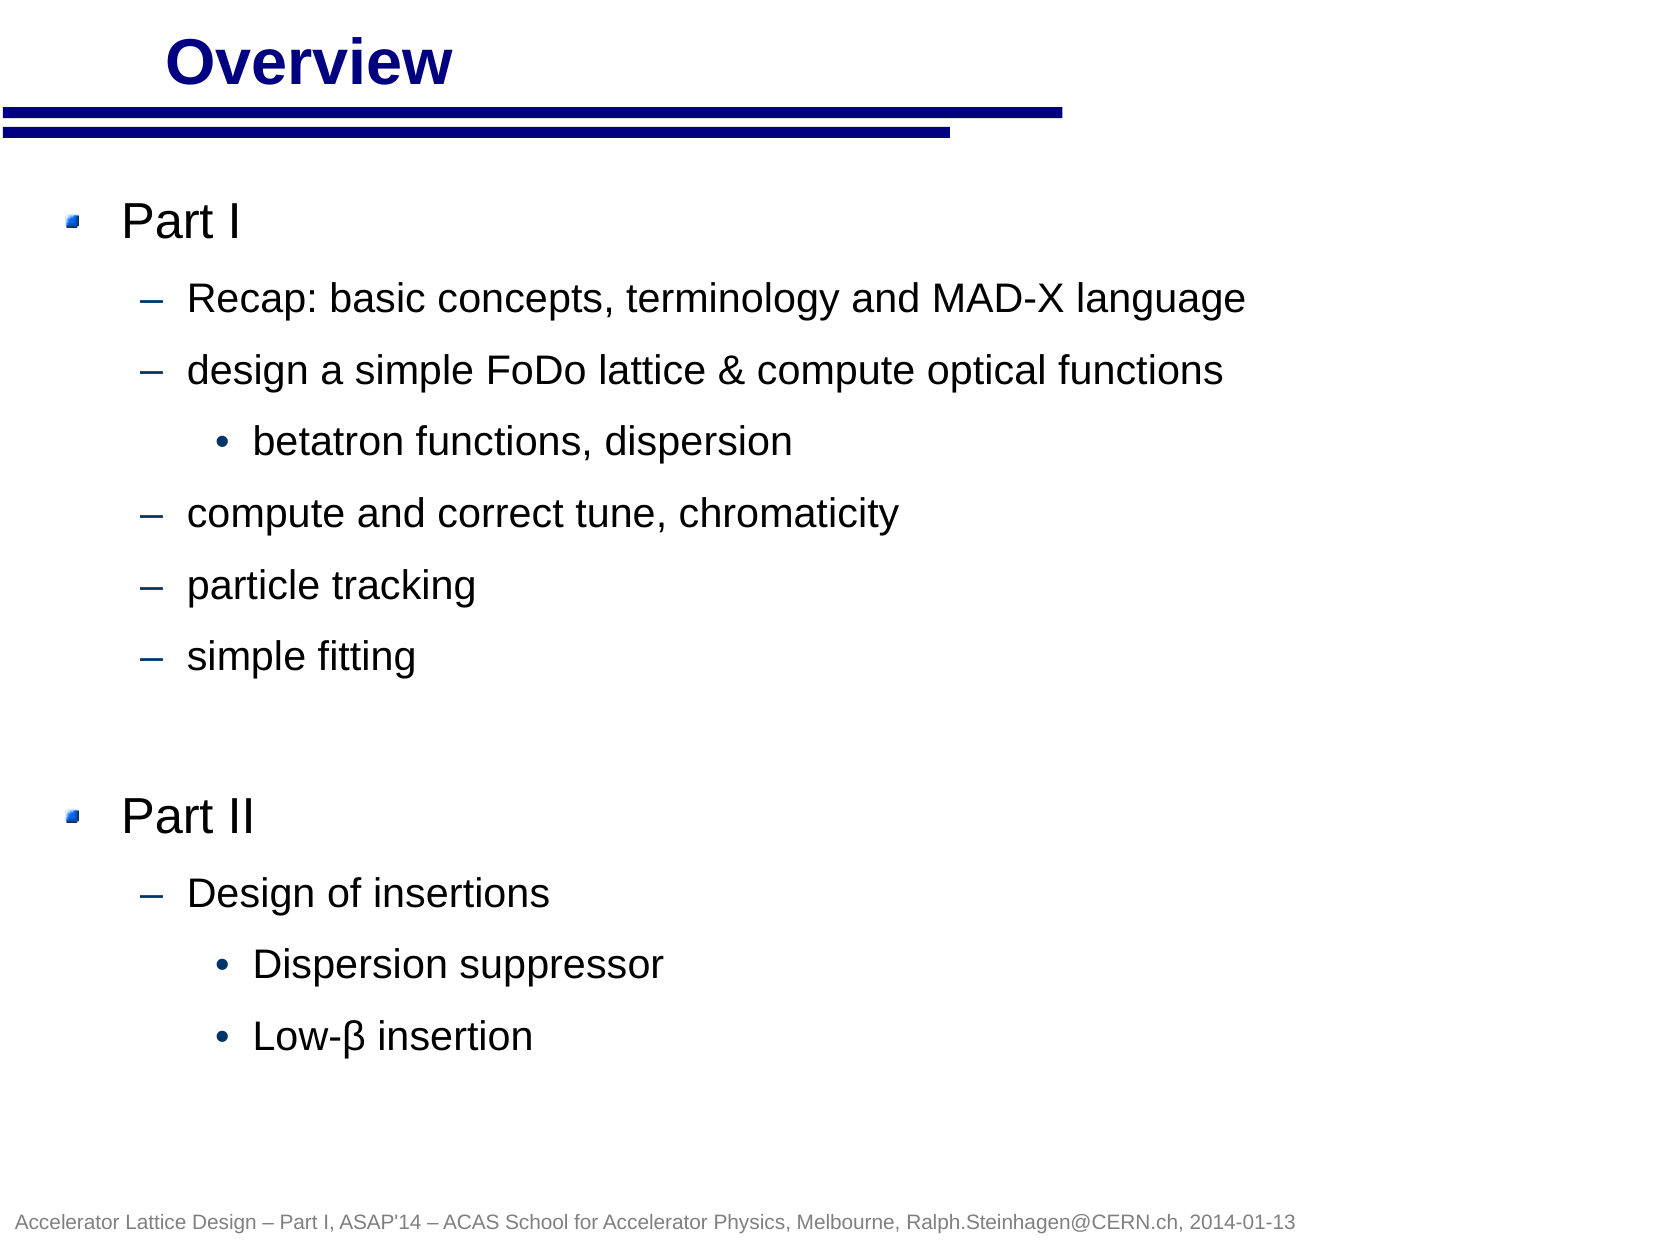

# Overview
Part I
Recap: basic concepts, terminology and MAD-X language
design a simple FoDo lattice & compute optical functions
betatron functions, dispersion
compute and correct tune, chromaticity
particle tracking
simple fitting
Part II
Design of insertions
Dispersion suppressor
Low-β insertion